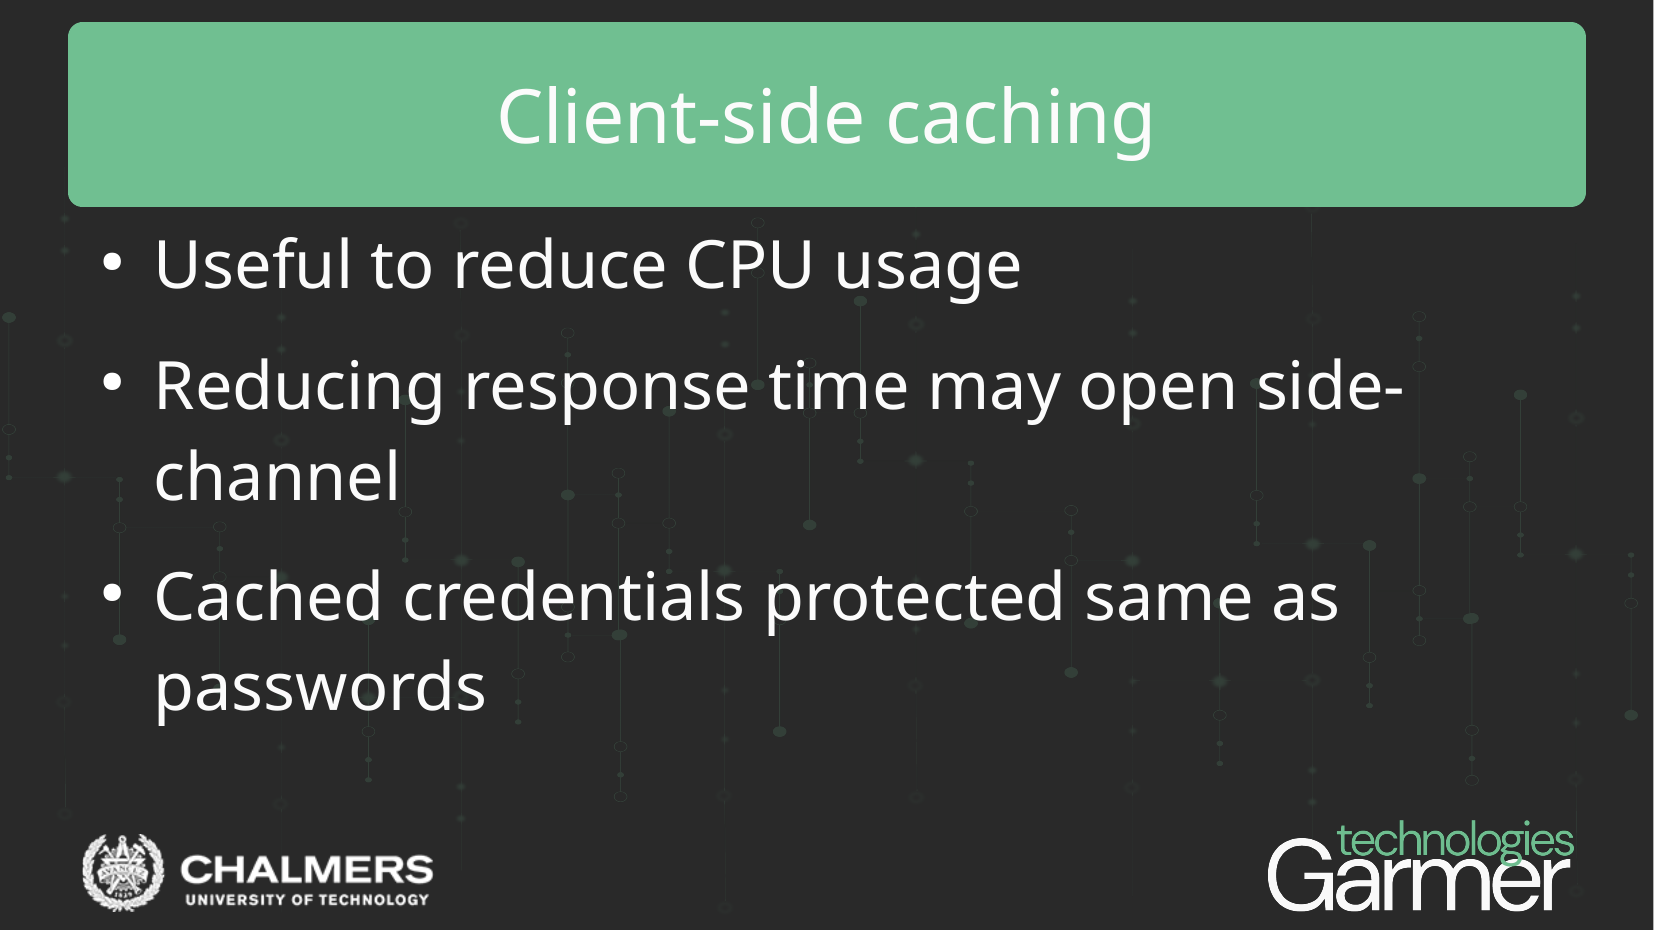

# Client-side caching
Useful to reduce CPU usage
Reducing response time may open side-channel
Cached credentials protected same as passwords